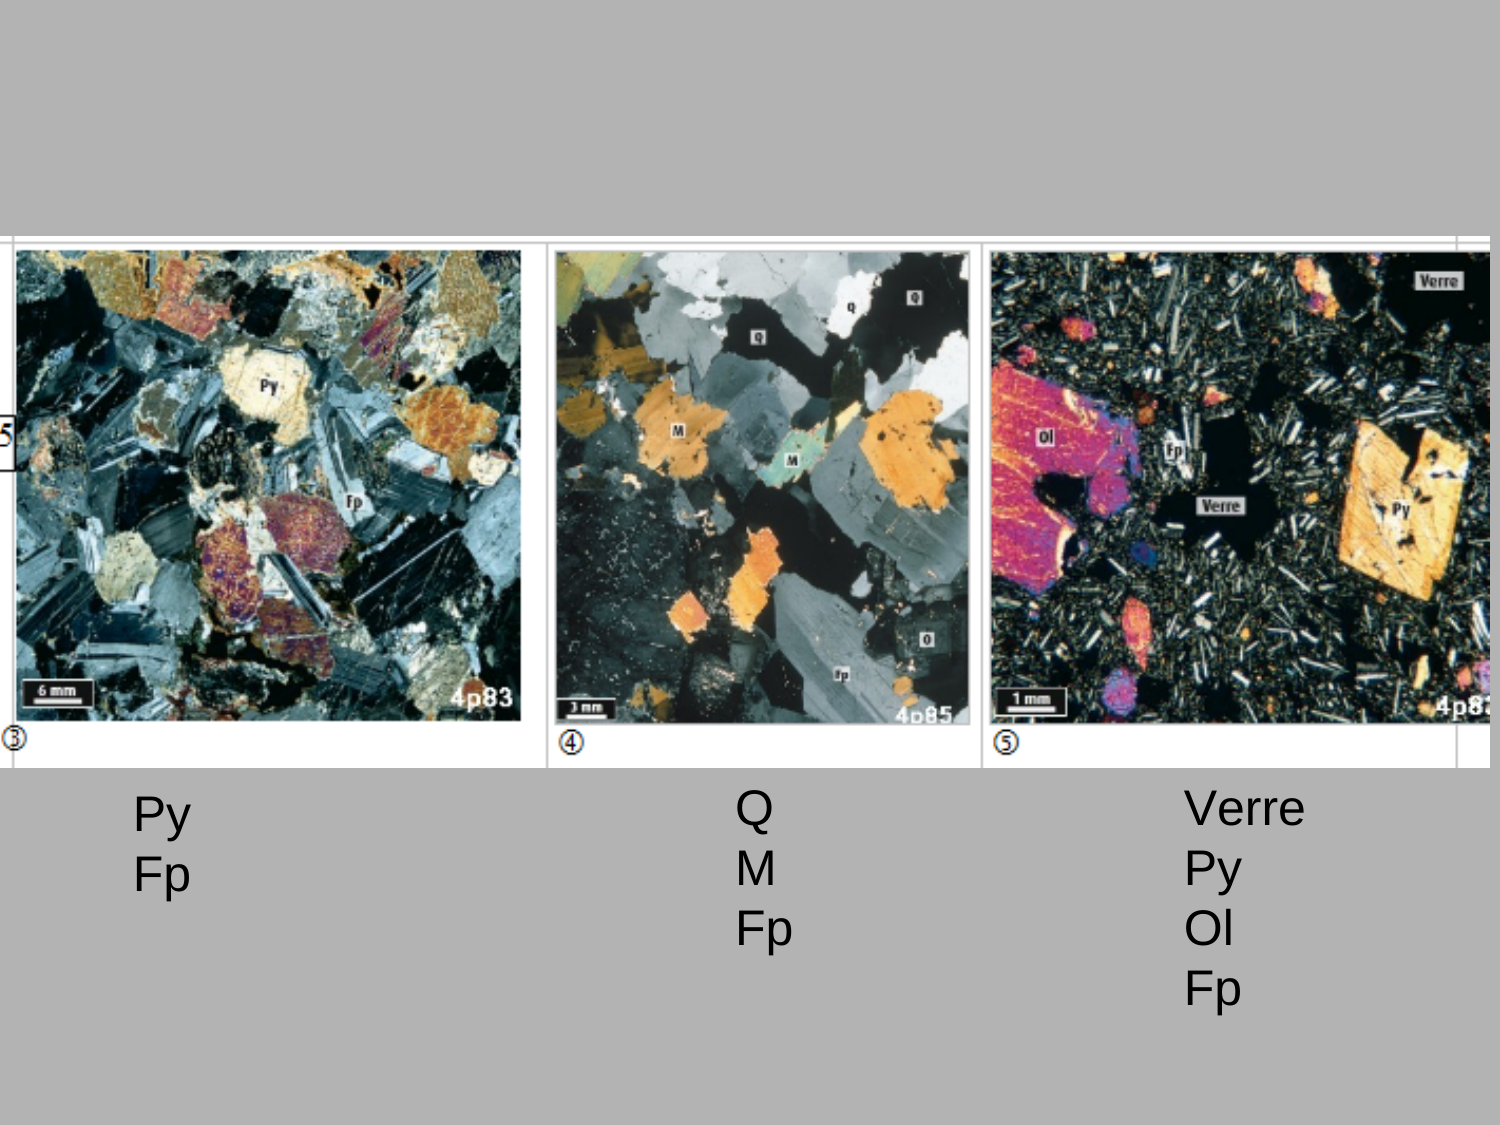

Q
M
Fp
Verre
Py
Ol
Fp
Py
Fp